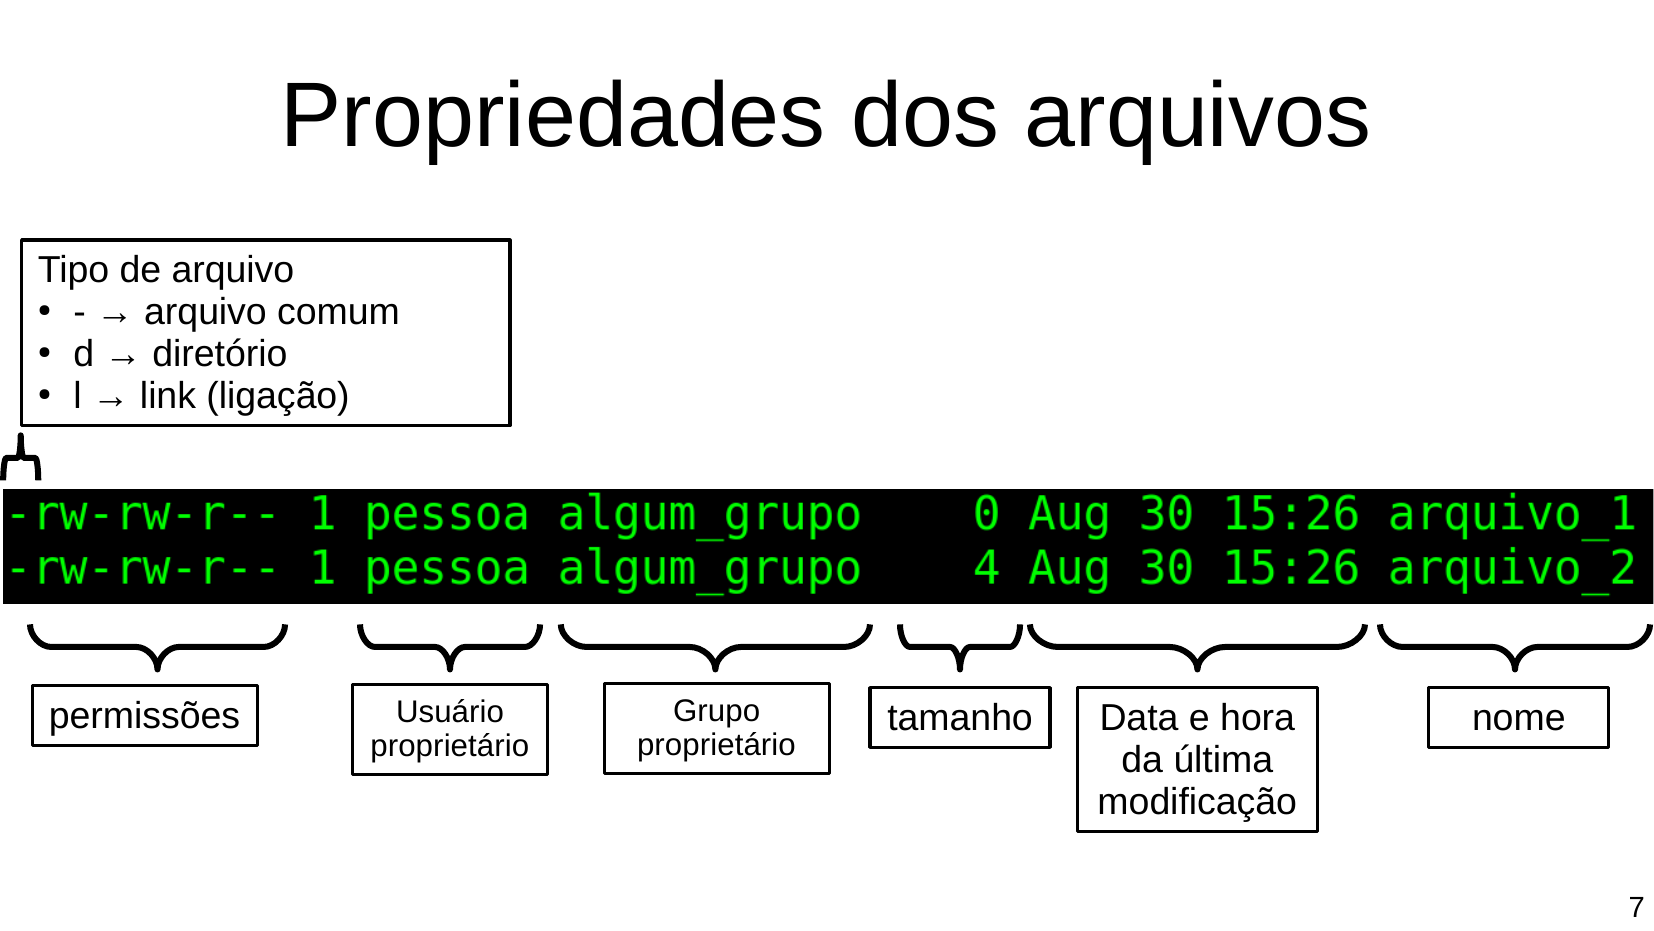

# Propriedades dos arquivos
Tipo de arquivo
- → arquivo comum
d → diretório
l → link (ligação)
Grupo proprietário
Usuário
proprietário
permissões
tamanho
Data e hora da última modificação
nome